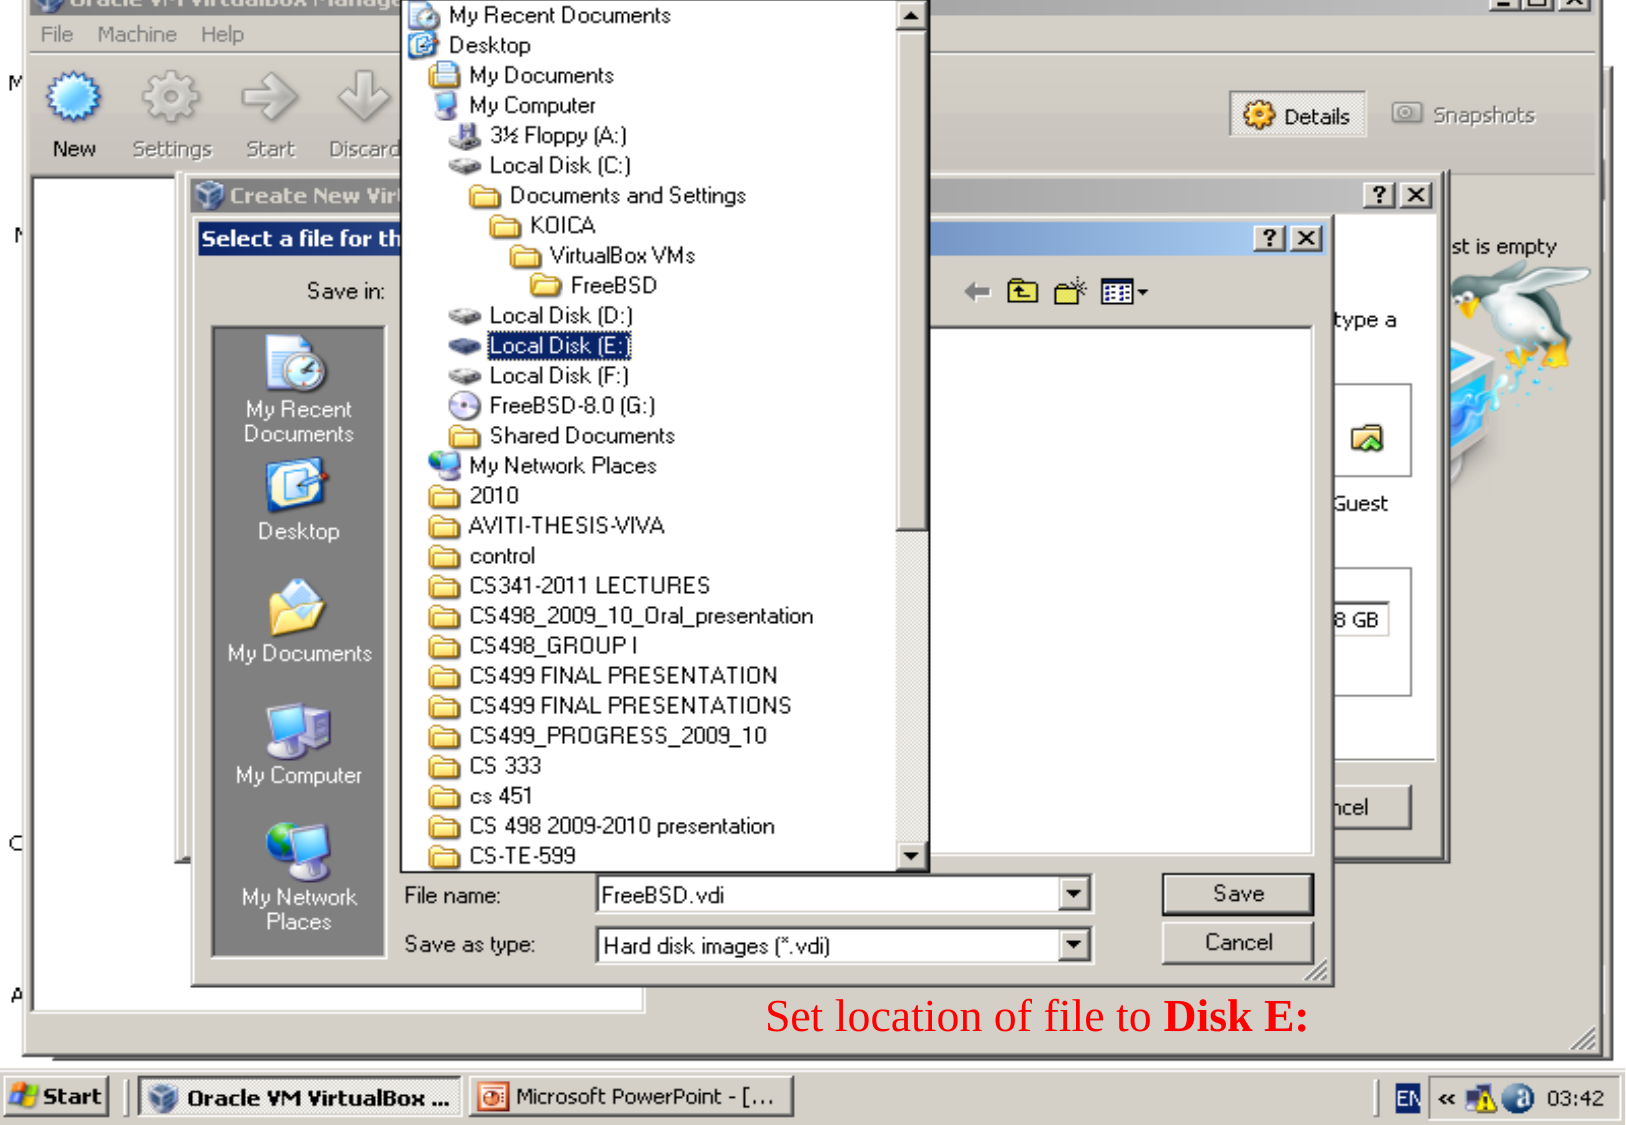

#
Set location of file to Disk E: